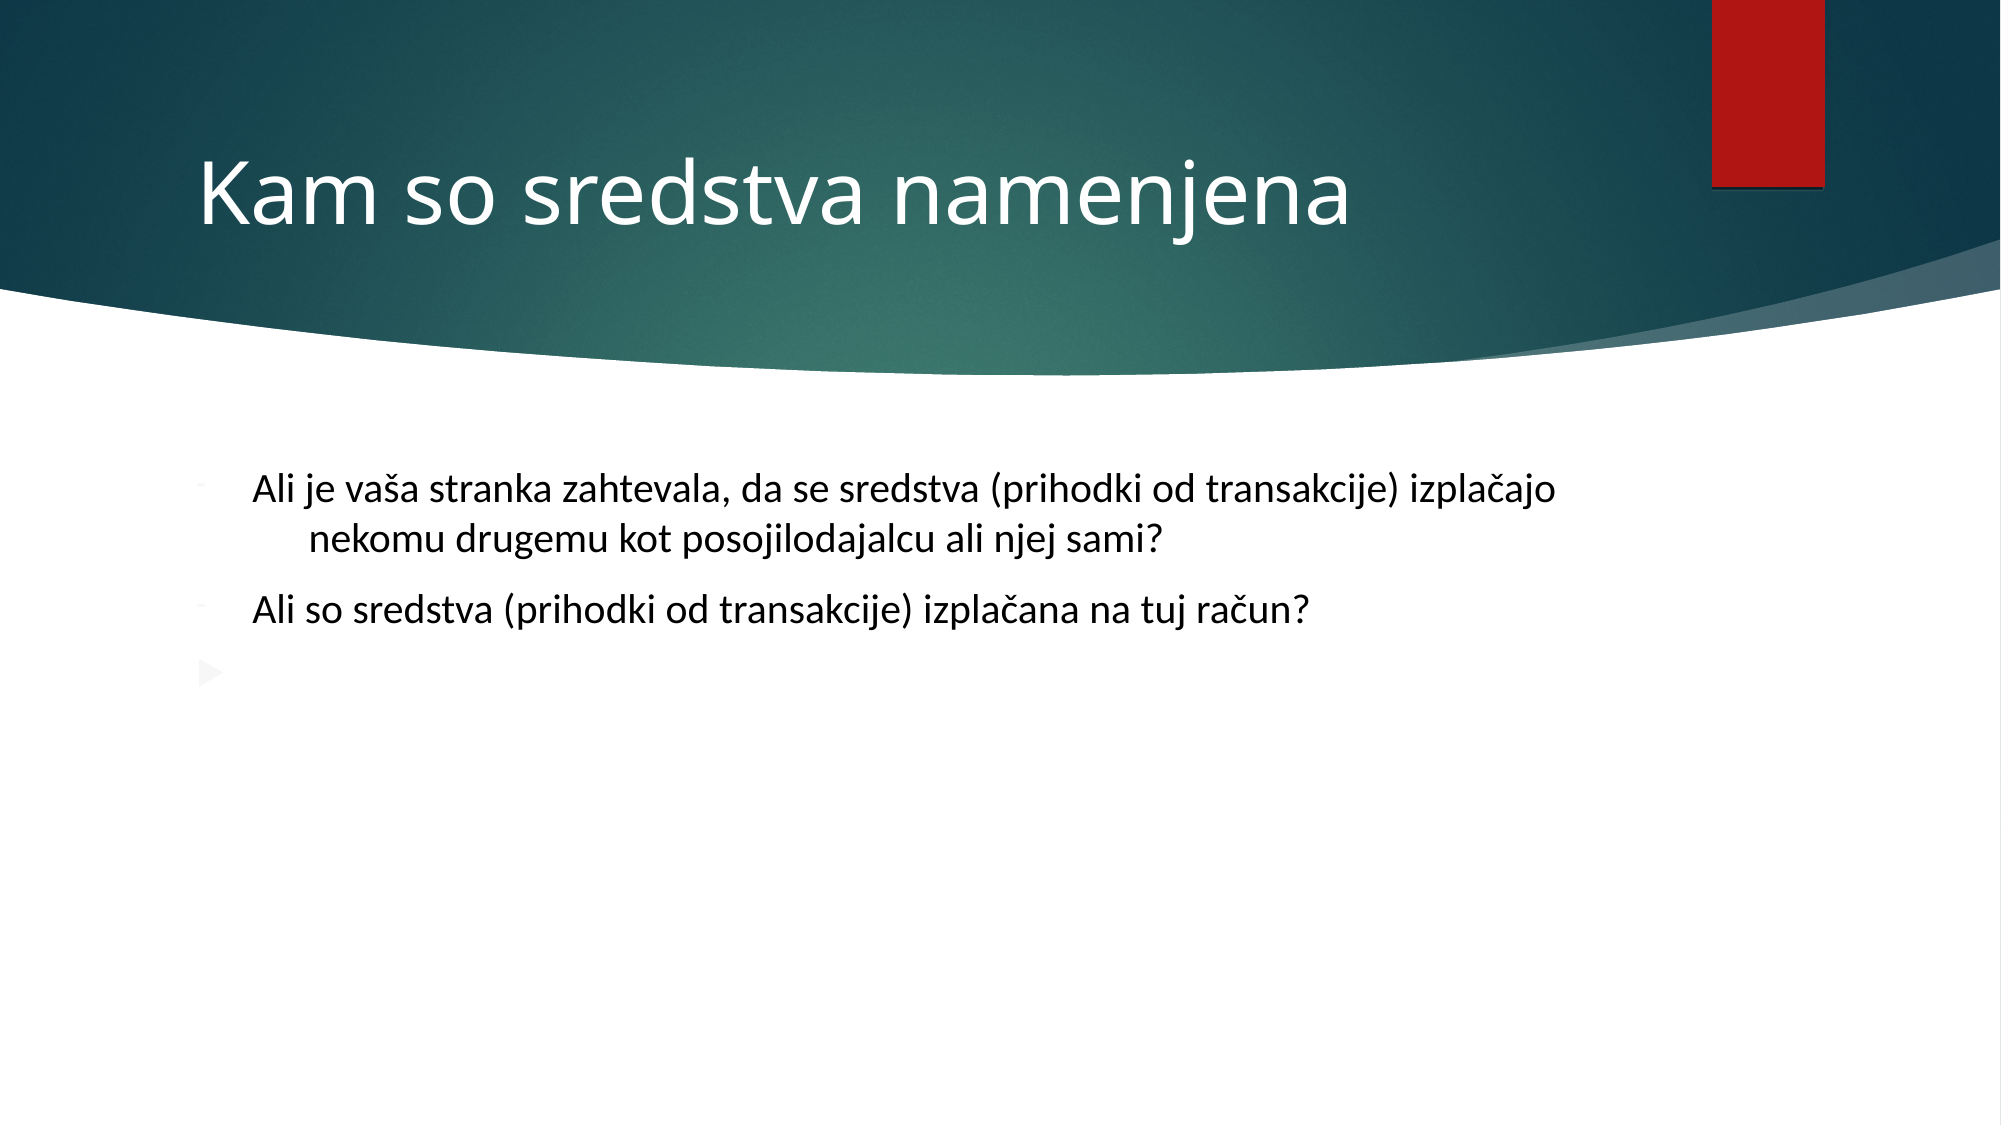

# Kam so sredstva namenjena
Ali je vaša stranka zahtevala, da se sredstva (prihodki od transakcije) izplačajo nekomu drugemu kot posojilodajalcu ali njej sami?
Ali so sredstva (prihodki od transakcije) izplačana na tuj račun?